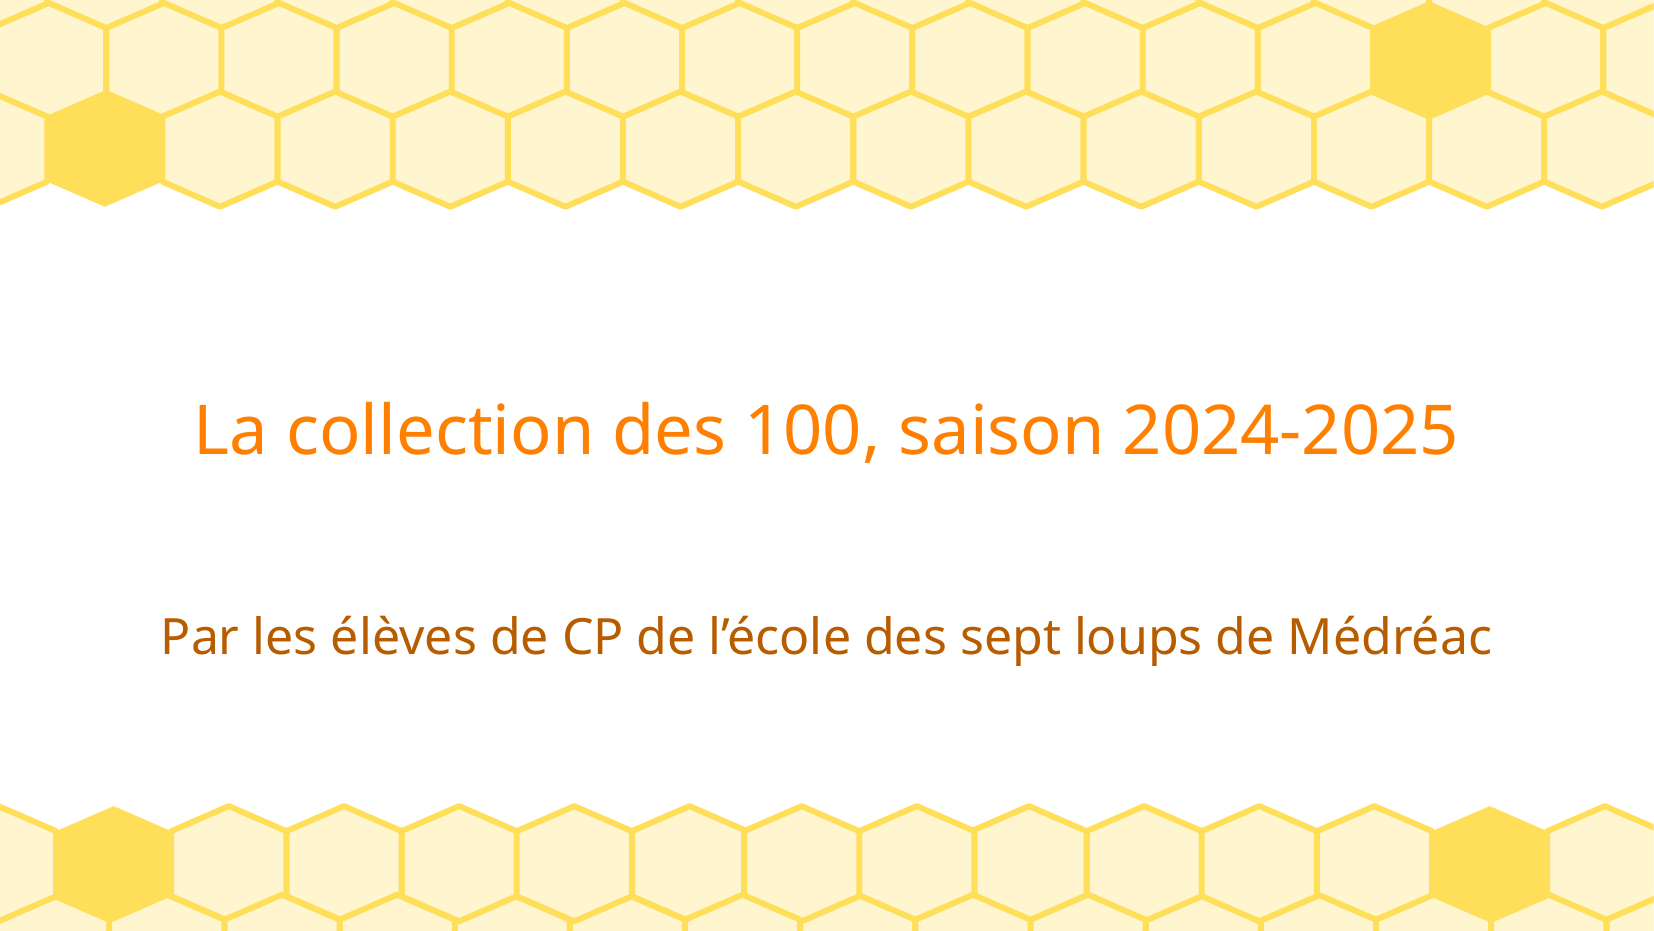

# La collection des 100, saison 2024-2025
Par les élèves de CP de l’école des sept loups de Médréac